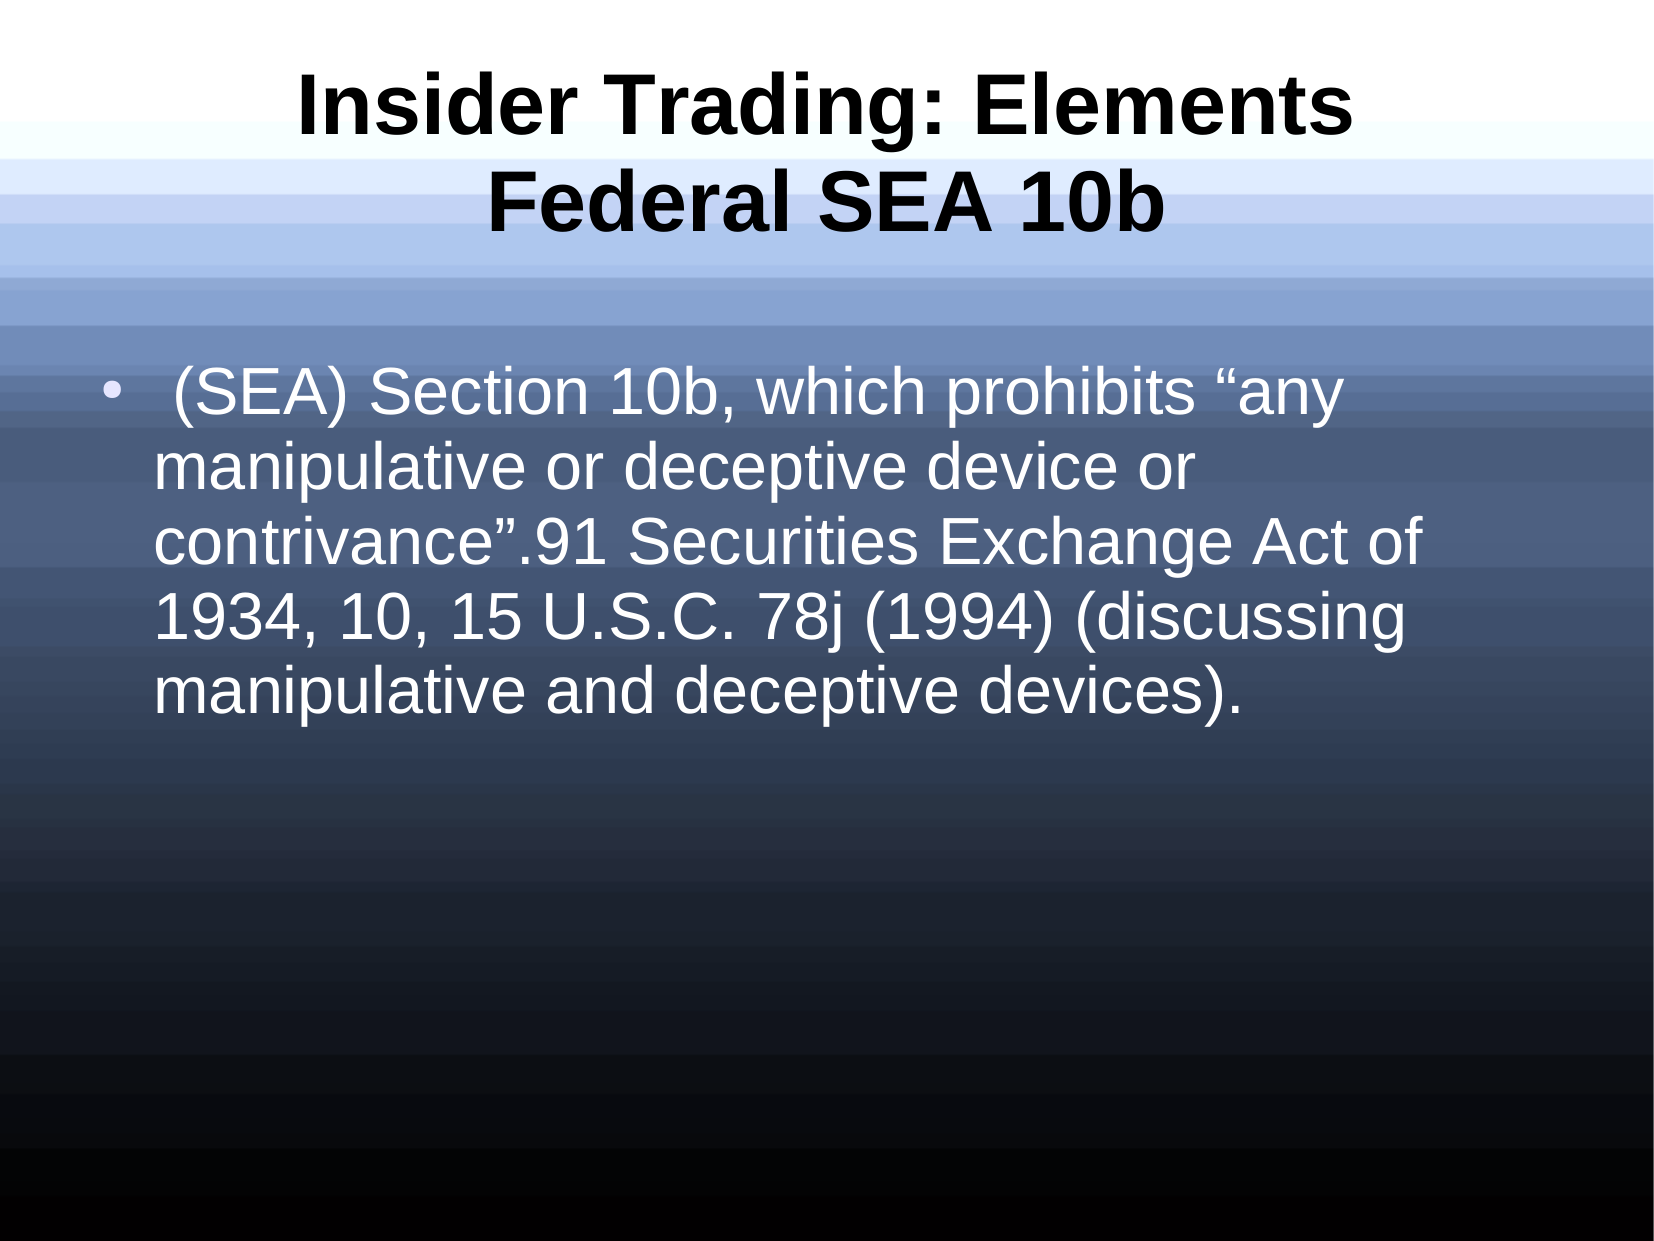

# Insider Trading: Elements Federal SEA 10b
 (SEA) Section 10b, which prohibits “any manipulative or deceptive device or contrivance”.91 Securities Exchange Act of 1934, 10, 15 U.S.C. 78j (1994) (discussing manipulative and deceptive devices).